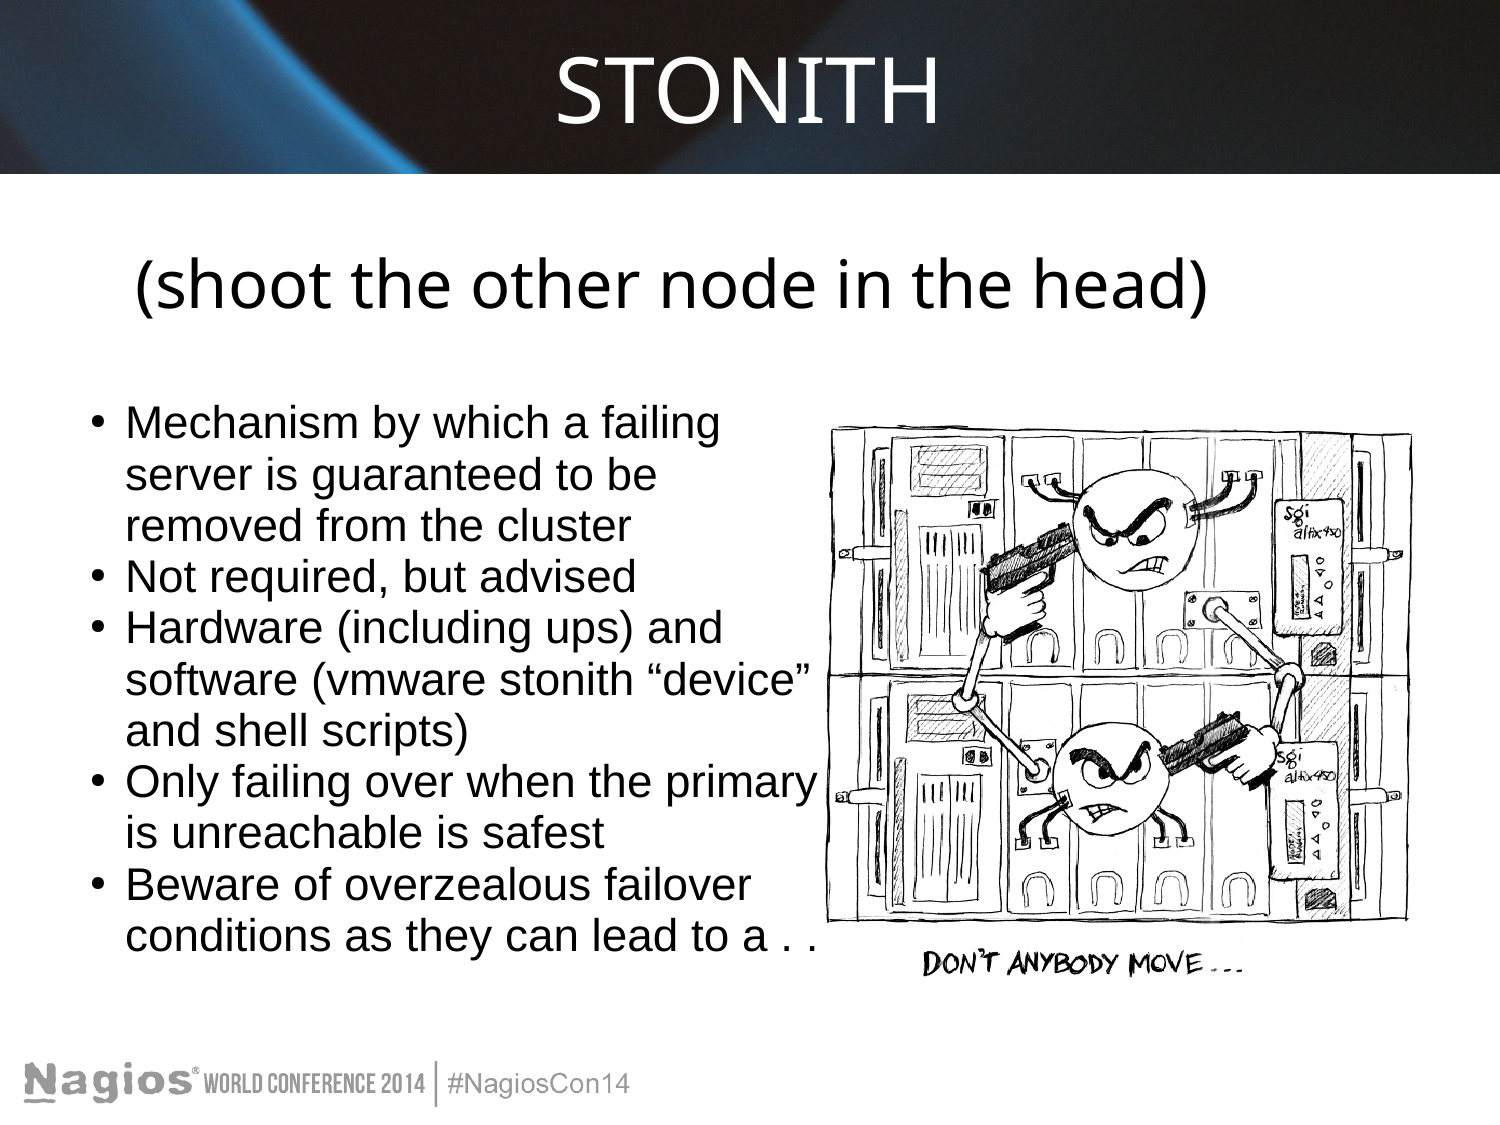

# STONITH
(shoot the other node in the head)
Mechanism by which a failing server is guaranteed to be removed from the cluster
Not required, but advised
Hardware (including ups) and software (vmware stonith “device” and shell scripts)
Only failing over when the primary is unreachable is safest
Beware of overzealous failover conditions as they can lead to a . .